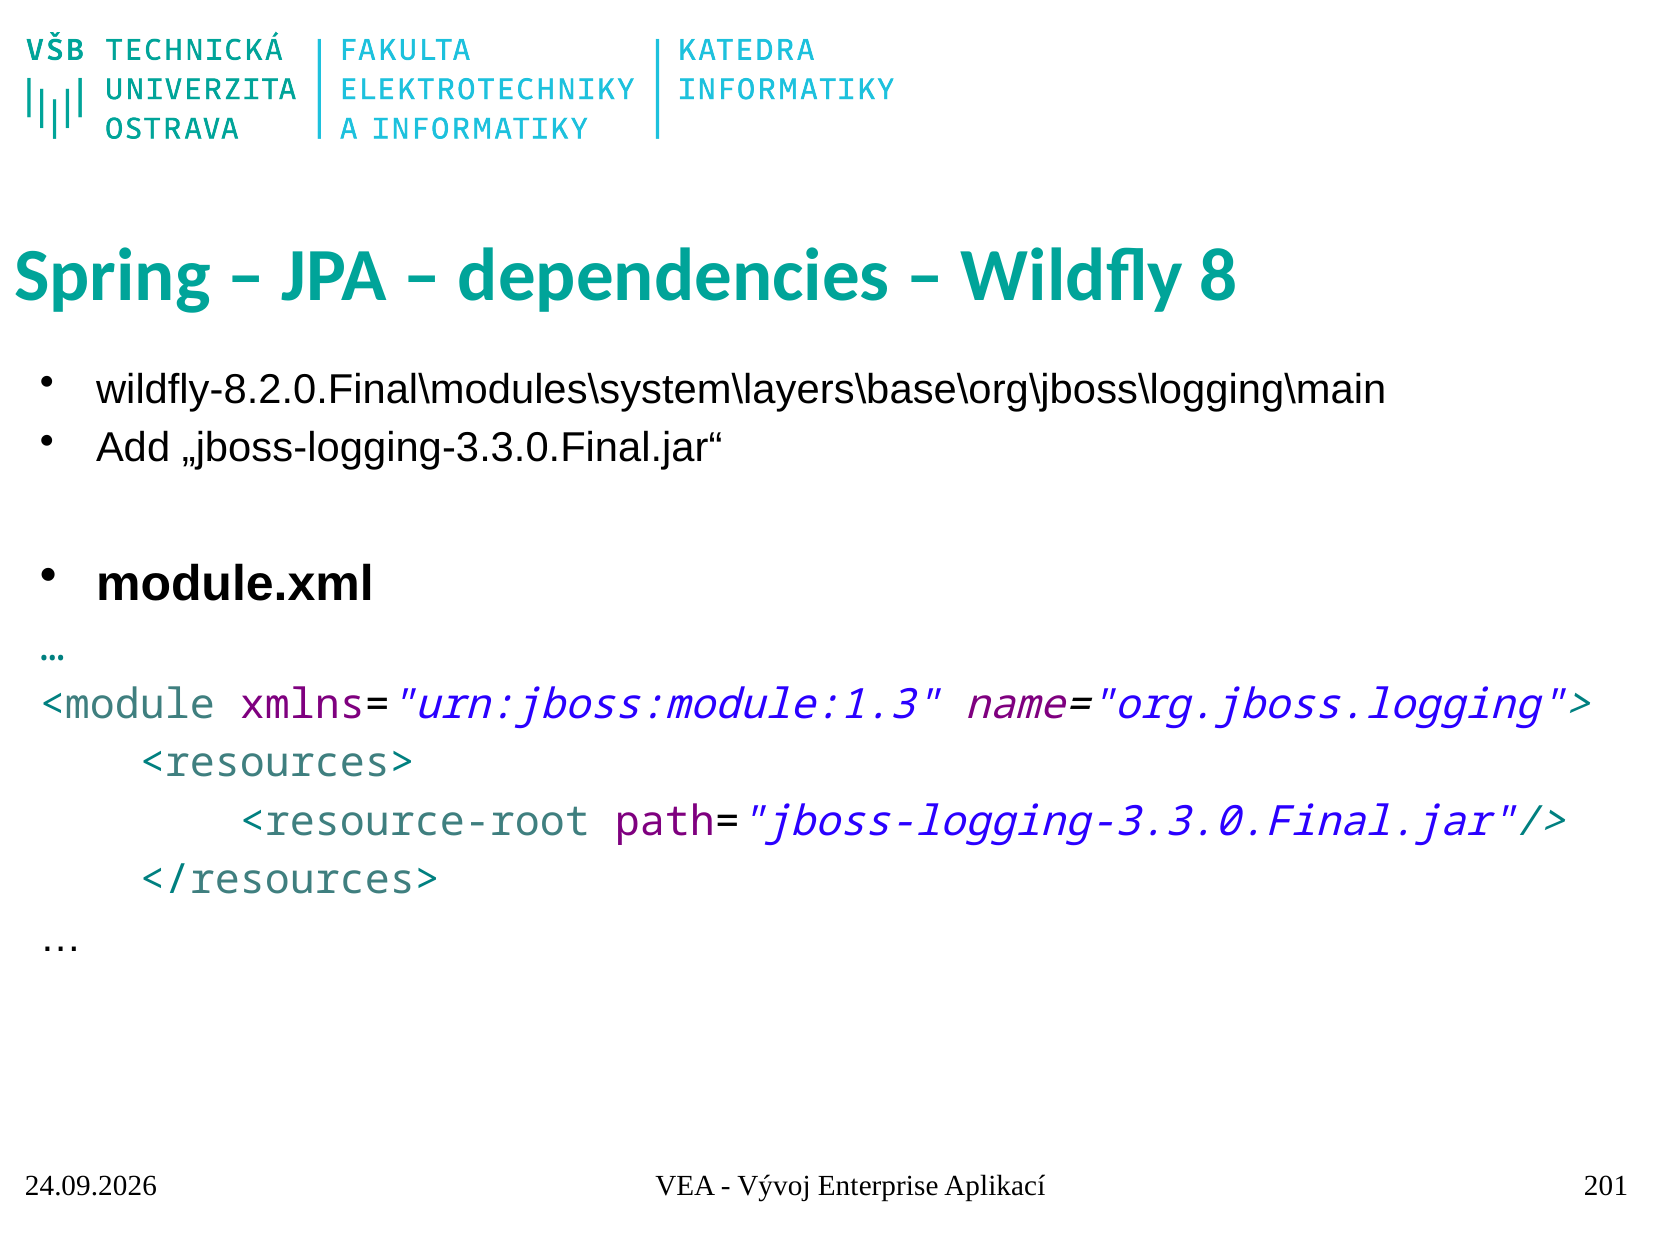

Spring – JPA – dependencies – Wildfly 8
# wildfly-8.2.0.Final\modules\system\layers\base\org\jboss\logging\main
Add „jboss-logging-3.3.0.Final.jar“
module.xml
…
<module xmlns="urn:jboss:module:1.3" name="org.jboss.logging">
 <resources>
 <resource-root path="jboss-logging-3.3.0.Final.jar"/>
 </resources>
…
VEA - Vývoj Enterprise Aplikací
201